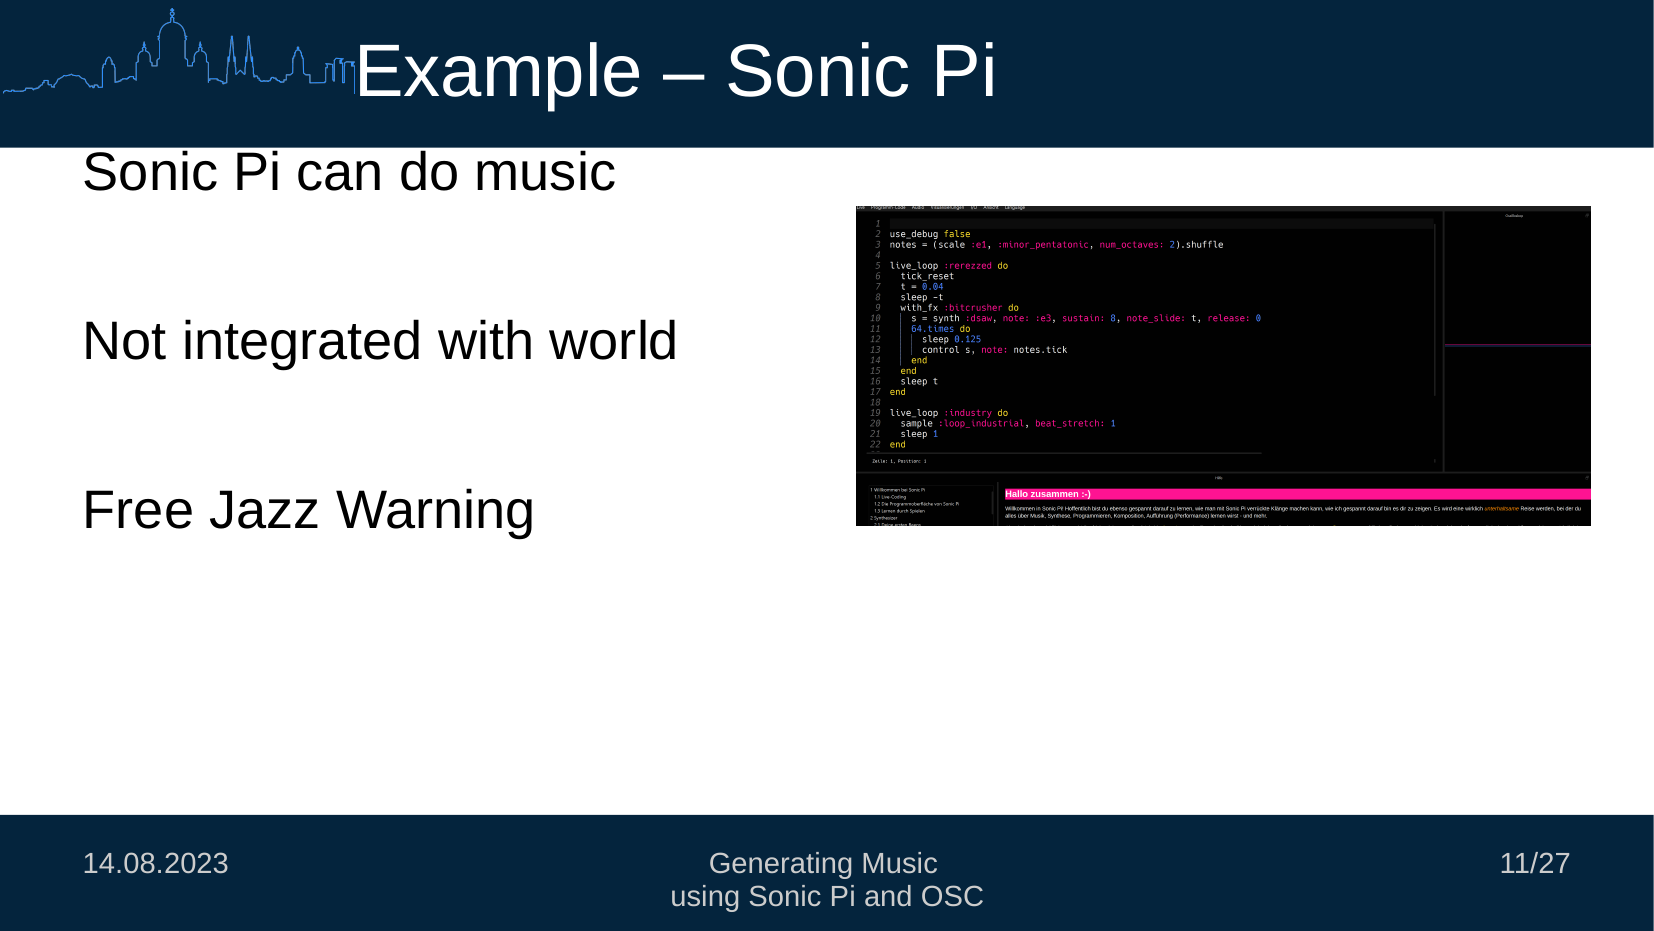

# Example – Sonic Pi
Sonic Pi can do music
Not integrated with world
Free Jazz Warning
08. März 2019
11